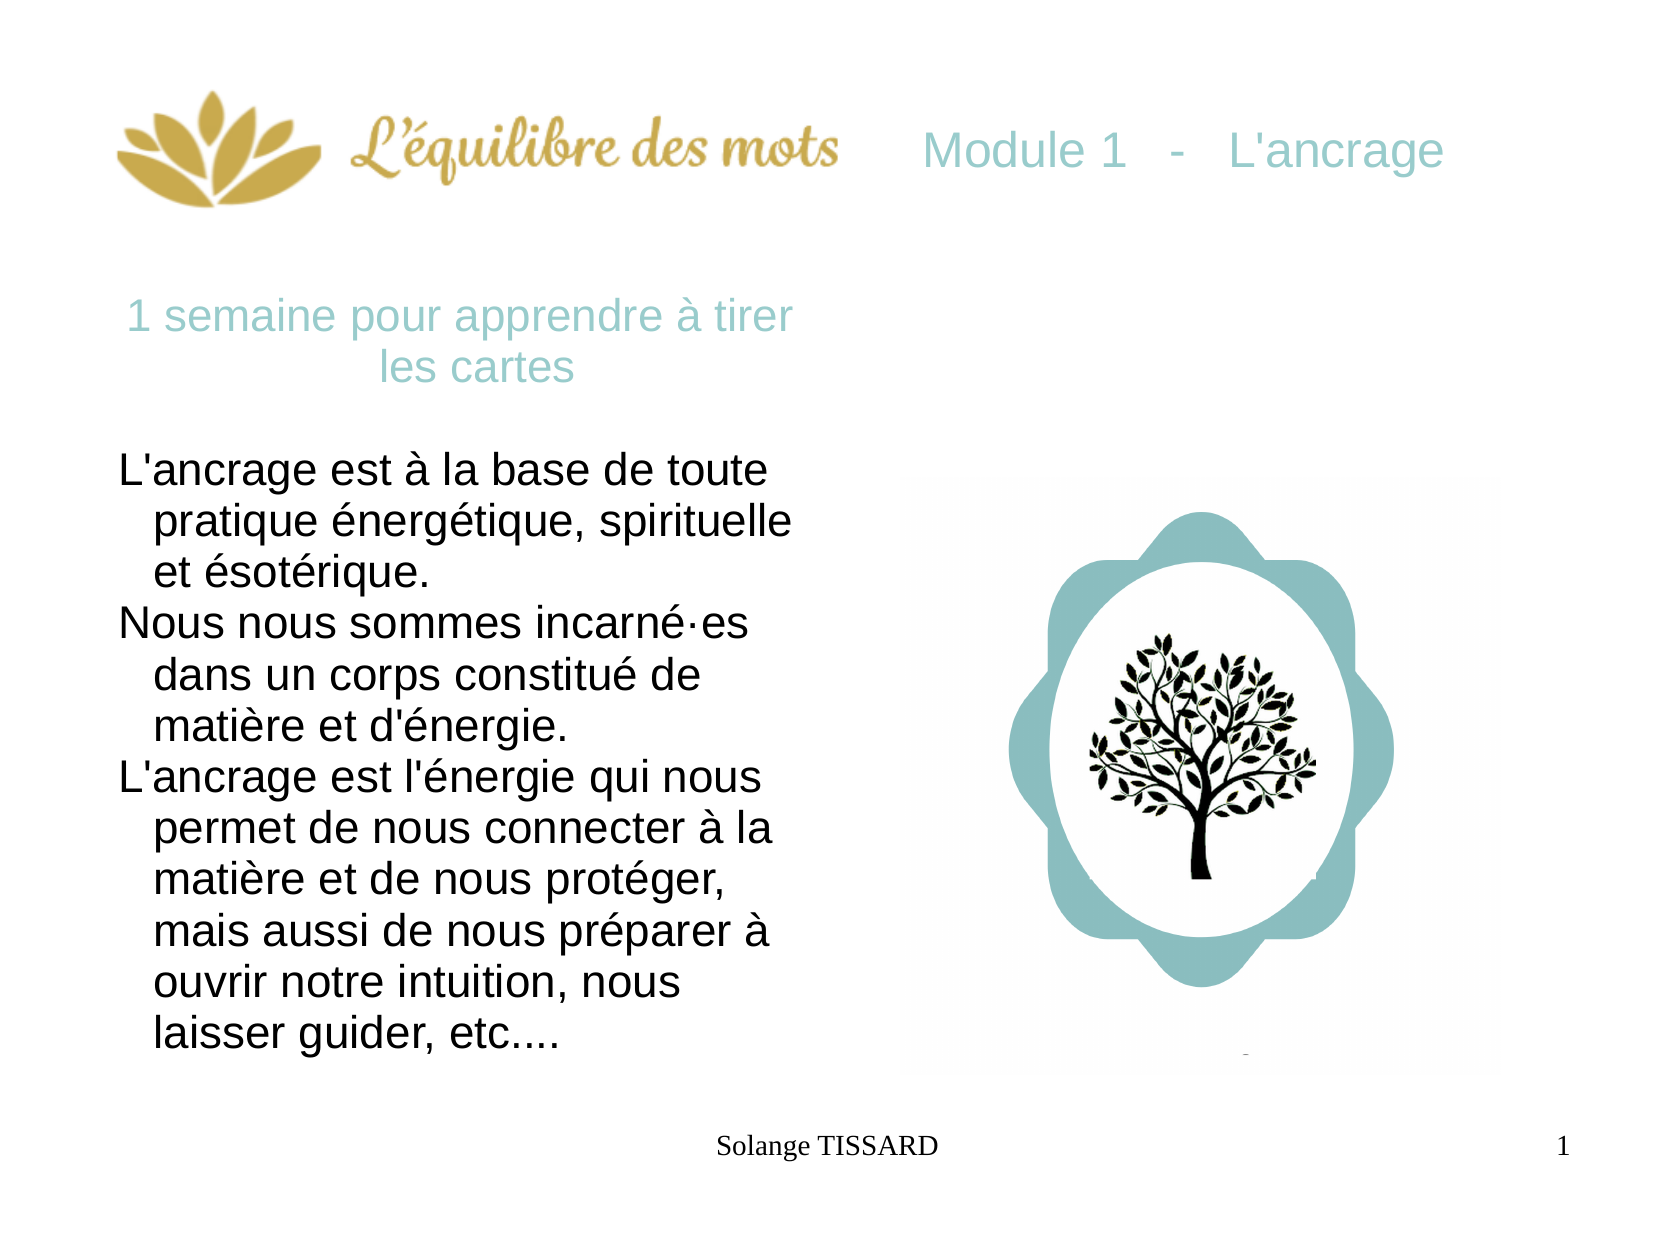

# Module 1 - L'ancrage
1 semaine pour apprendre à tirer les cartes
L'ancrage est à la base de toute pratique énergétique, spirituelle et ésotérique.
Nous nous sommes incarné·es dans un corps constitué de matière et d'énergie.
L'ancrage est l'énergie qui nous permet de nous connecter à la matière et de nous protéger, mais aussi de nous préparer à ouvrir notre intuition, nous laisser guider, etc....
Solange TISSARD
1